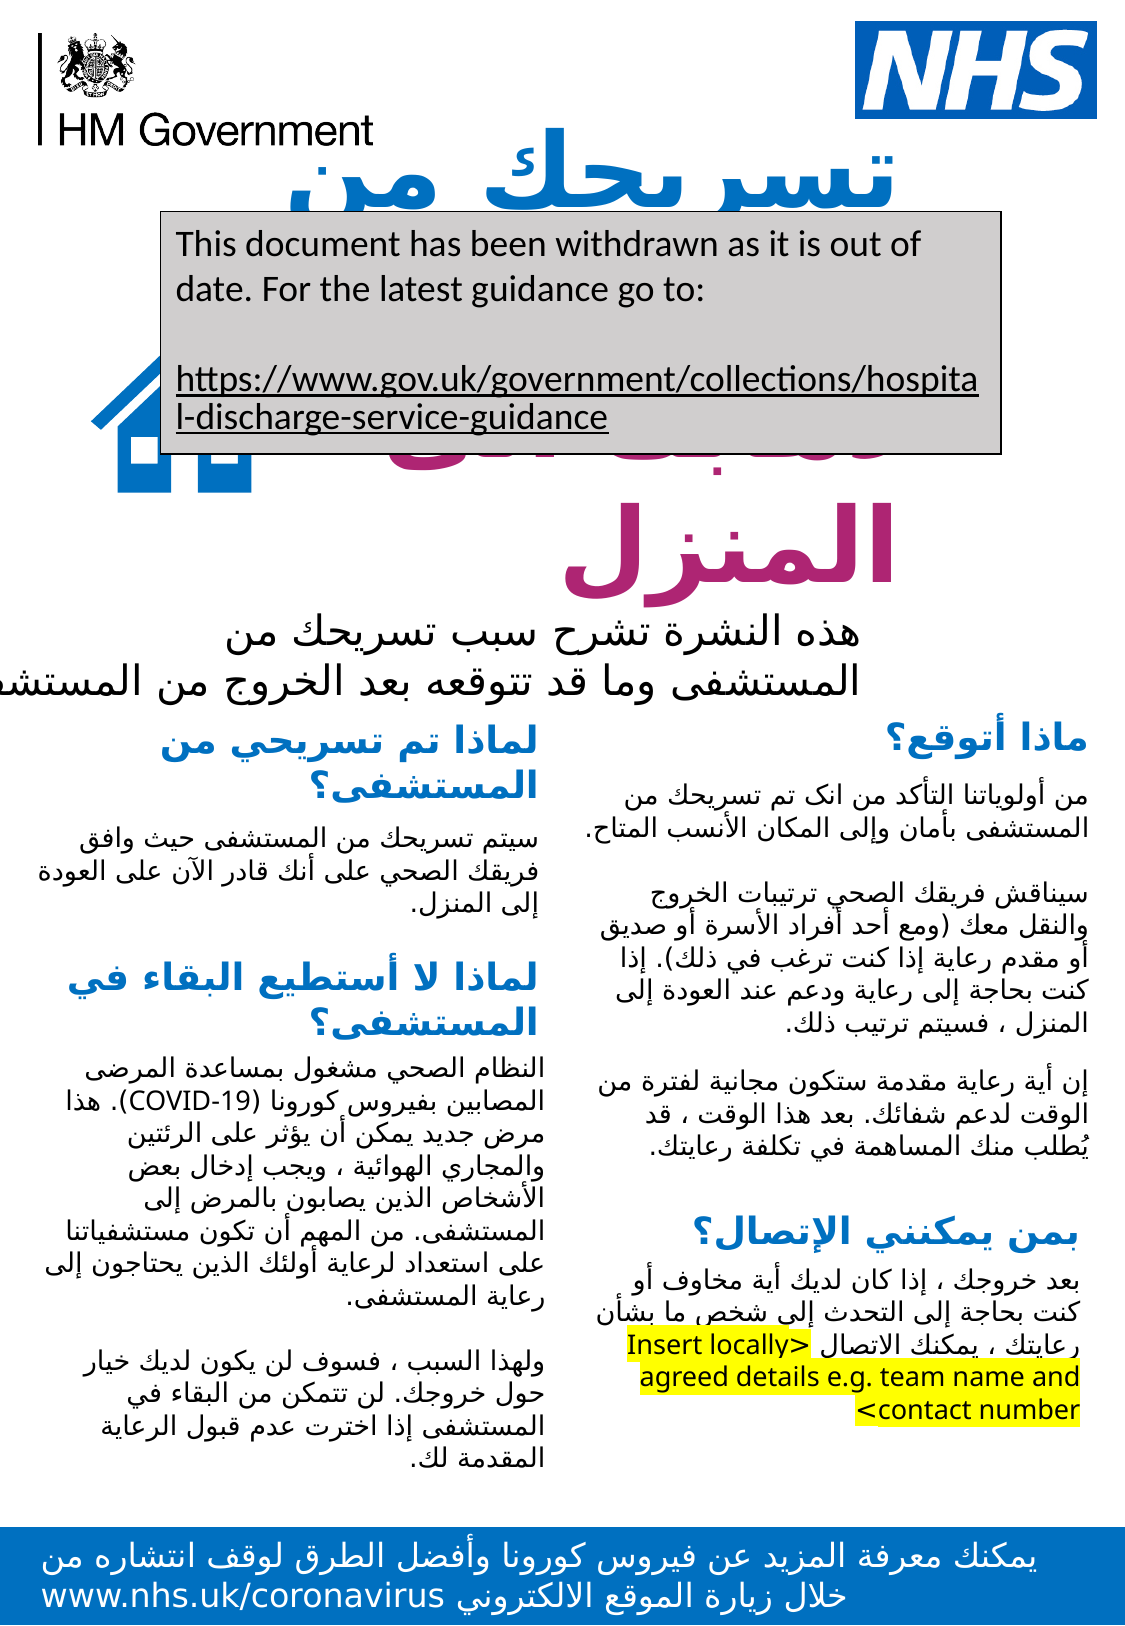

تسريحك من المستشفی: ذهابك الی المنزل
This document has been withdrawn as it is out of date. For the latest guidance go to:
https://www.gov.uk/government/collections/hospital-discharge-service-guidance
هذه النشرة تشرح سبب تسريحك من
المستشفى وما قد تتوقعه بعد الخروج من المستشفى.
ماذا أتوقع؟
من أولوياتنا التأكد من انک تم تسريحك من المستشفى بأمان وإلى المكان الأنسب المتاح.
سيناقش فريقك الصحي ترتيبات الخروج والنقل معك (ومع أحد أفراد الأسرة أو صديق أو مقدم رعاية إذا كنت ترغب في ذلك). إذا كنت بحاجة إلى رعاية ودعم عند العودة إلى المنزل ، فسيتم ترتيب ذلك.
إن أية رعاية مقدمة ستكون مجانية لفترة من الوقت لدعم شفائك. بعد هذا الوقت ، قد يُطلب منك المساهمة في تكلفة رعايتك.
لماذا تم تسريحي من المستشفی؟
سيتم تسريحك من المستشفى حيث وافق فريقك الصحي على أنك قادر الآن على العودة إلى المنزل.
لماذا لا أستطیع البقاء في المستشفی؟
النظام الصحي مشغول بمساعدة المرضى المصابين بفيروس کورونا (COVID-19). هذا مرض جديد يمكن أن يؤثر على الرئتين والمجاري الهوائية ، ويجب إدخال بعض الأشخاص الذين يصابون بالمرض إلى المستشفى. من المهم أن تكون مستشفياتنا على استعداد لرعاية أولئك الذين يحتاجون إلى رعاية المستشفى.
ولهذا السبب ، فسوف لن يكون لديك خيار حول خروجك. لن تتمكن من البقاء في المستشفى إذا اخترت عدم قبول الرعاية المقدمة لك.
بمن یمکنني الإتصال؟
بعد خروجك ، إذا كان لديك أية مخاوف أو كنت بحاجة إلى التحدث إلى شخص ما بشأن رعايتك ، يمكنك الاتصال <Insert locally agreed details e.g. team name and contact number>